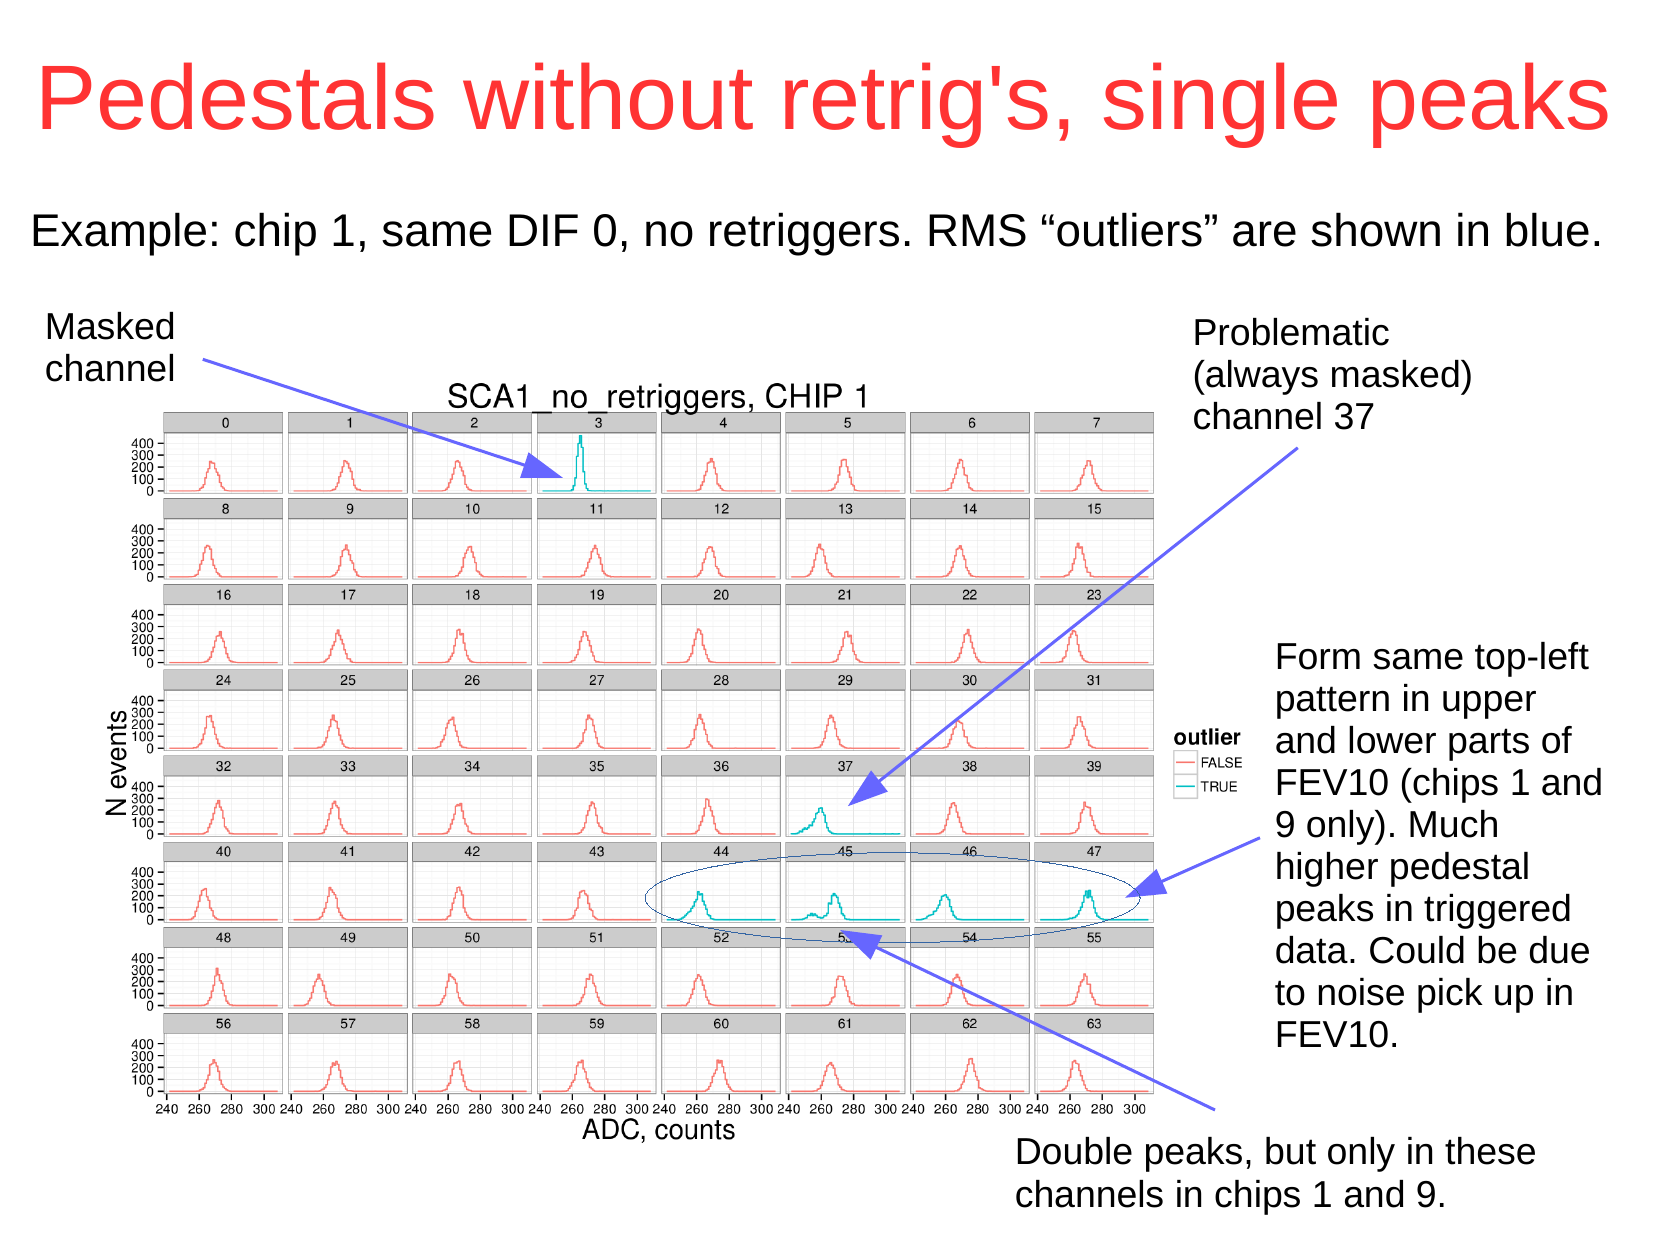

Pedestals without retrig's, single peaks
# Example: chip 1, same DIF 0, no retriggers. RMS “outliers” are shown in blue.
Masked channel
Problematic (always masked) channel 37
Form same top-left pattern in upper and lower parts of FEV10 (chips 1 and 9 only). Much higher pedestal peaks in triggered data. Could be due to noise pick up in FEV10.
Double peaks, but only in these channels in chips 1 and 9.